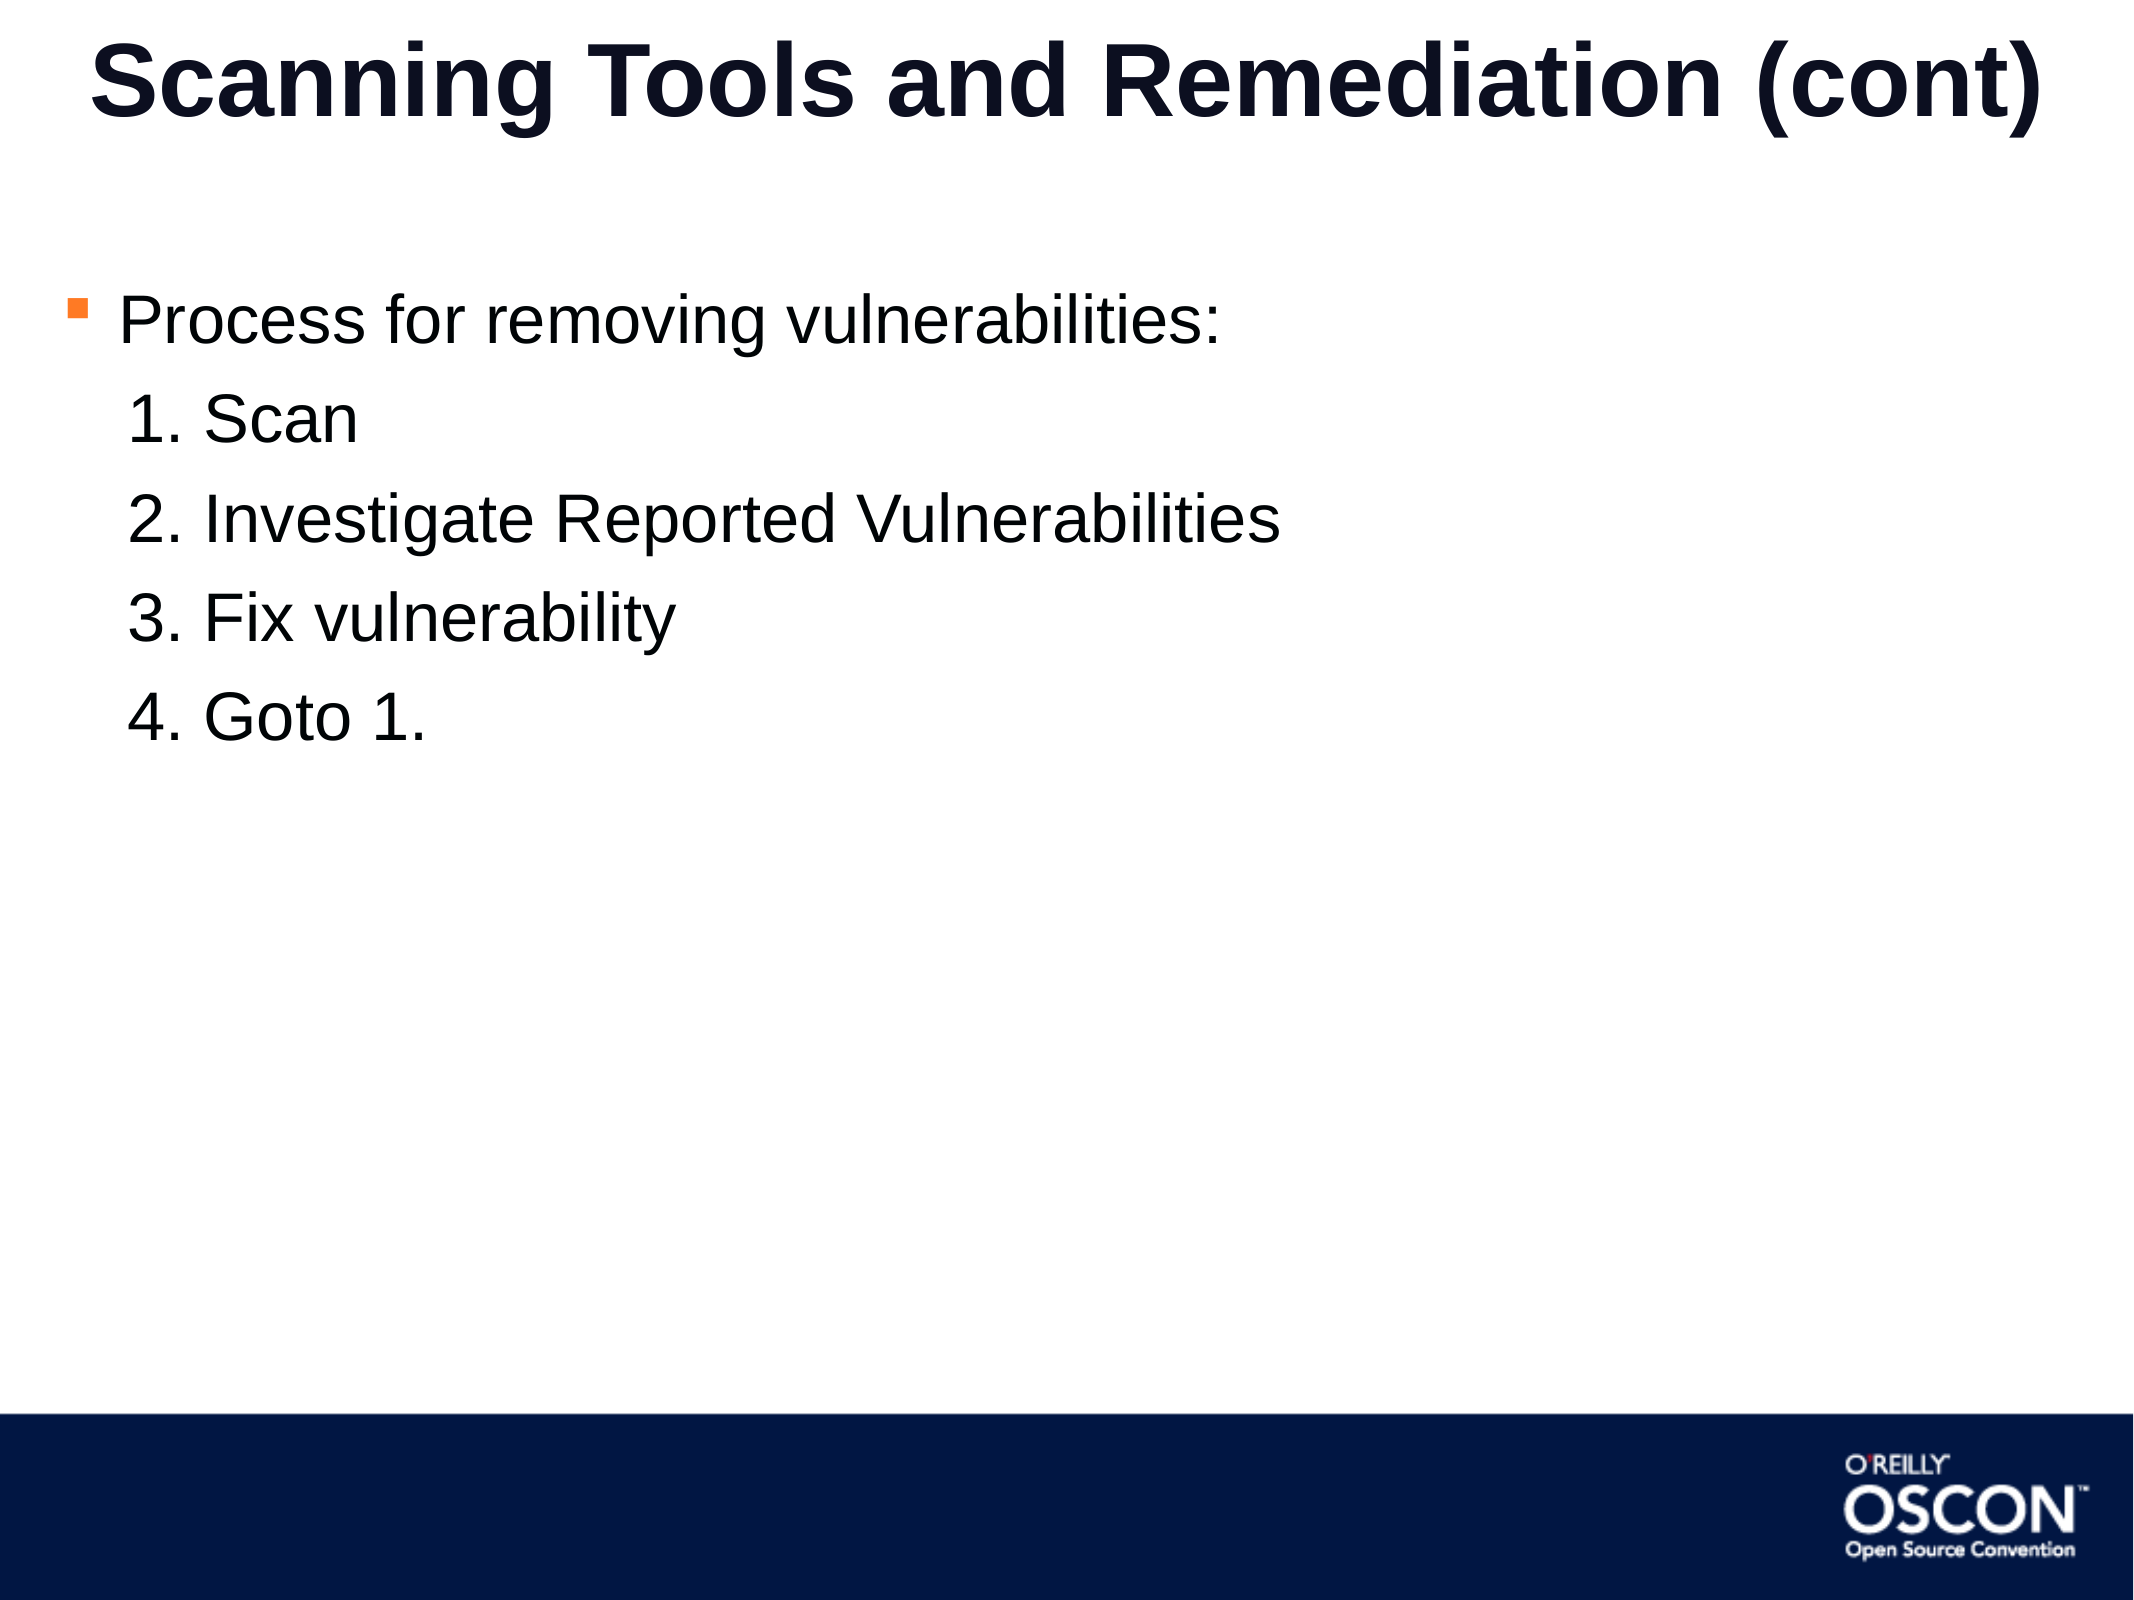

# Scanning Tools and Remediation (cont)
Process for removing vulnerabilities:
1. Scan
2. Investigate Reported Vulnerabilities
3. Fix vulnerability
4. Goto 1.